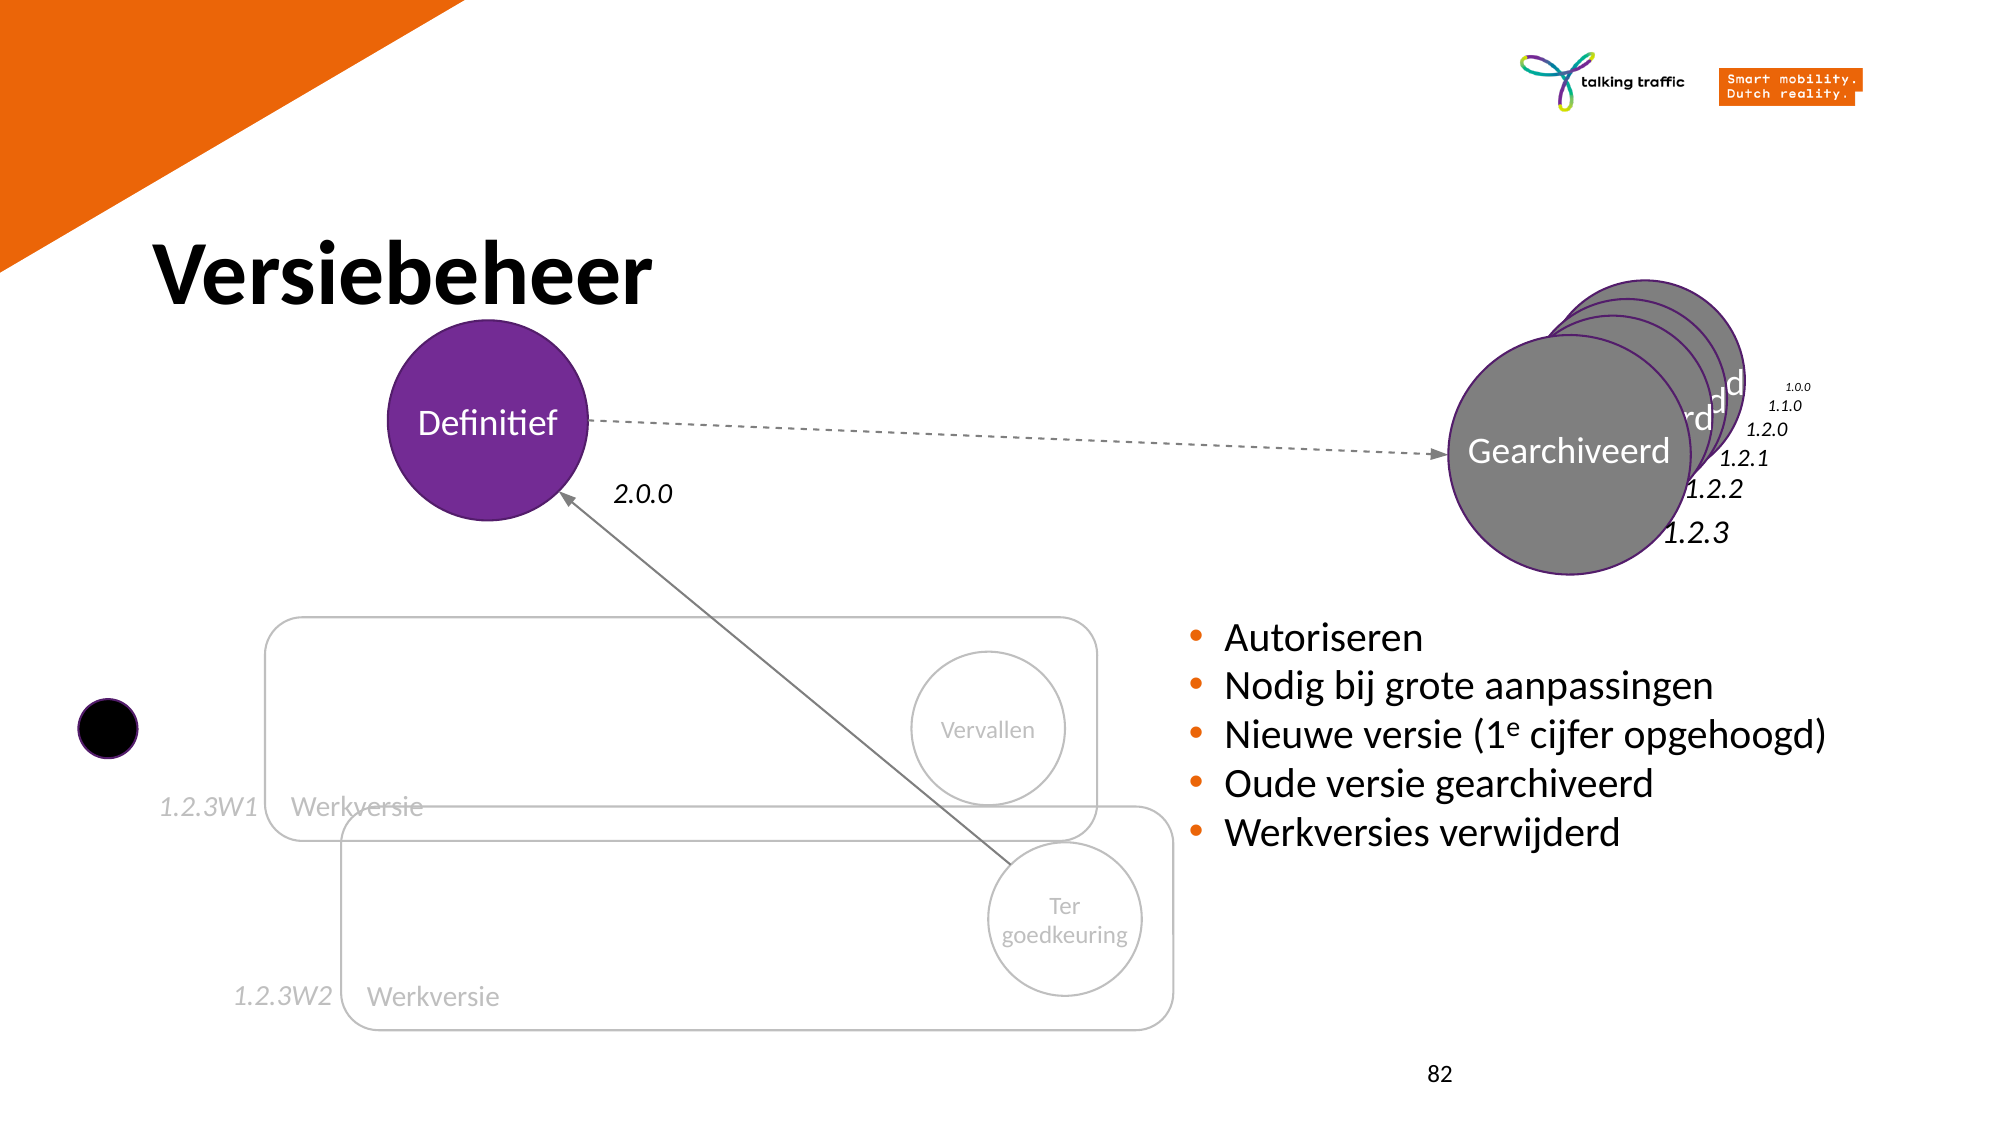

# Versiebeheer
Gearchiveerd
Gearchiveerd
Gearchiveerd
Definitief
Gearchiveerd
1.2.3
1.0.0
1.1.0
1.2.0
1.2.1
1.2.2
2.0.0
Werkversie
Autoriseren
Nodig bij grote aanpassingen
Nieuwe versie (1e cijfer opgehoogd)
Oude versie gearchiveerd
Werkversies verwijderd
Vervallen
1.2.3W1
Werkversie
Ter
goedkeuring
1.2.3W2